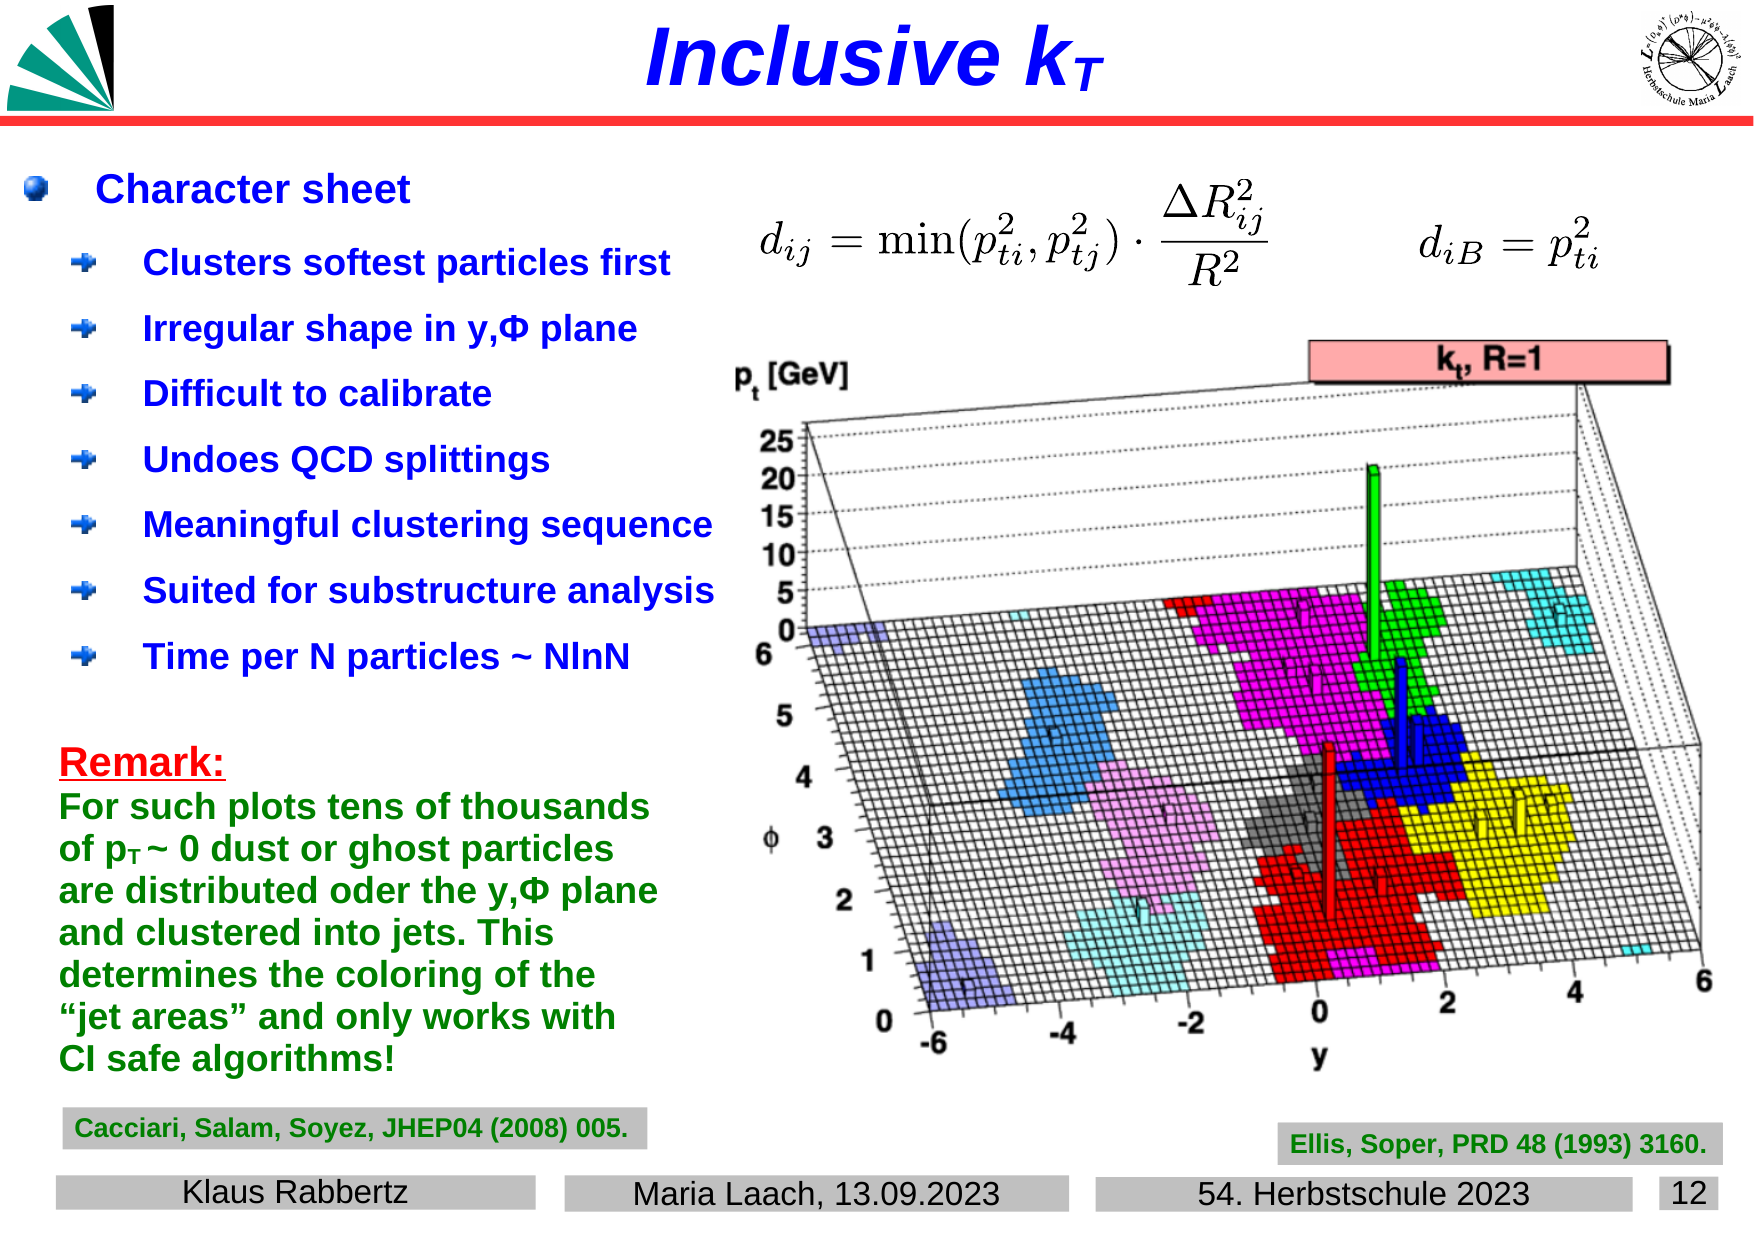

# Inclusive kT
Character sheet
Clusters softest particles first
Irregular shape in y,Φ plane
Difficult to calibrate
Undoes QCD splittings
Meaningful clustering sequence
Suited for substructure analysis
Time per N particles ~ NlnN
Remark:
For such plots tens of thousands of pT ~ 0 dust or ghost particles
are distributed oder the y,Φ plane
and clustered into jets. This determines the coloring of the “jet areas” and only works with
CI safe algorithms!
Cacciari, Salam, Soyez, JHEP04 (2008) 005.
Ellis, Soper, PRD 48 (1993) 3160.
Ellis, Soper, PRD 48 (1993) 3160.
Ellis, Soper, PRD 48 (1993) 3160.